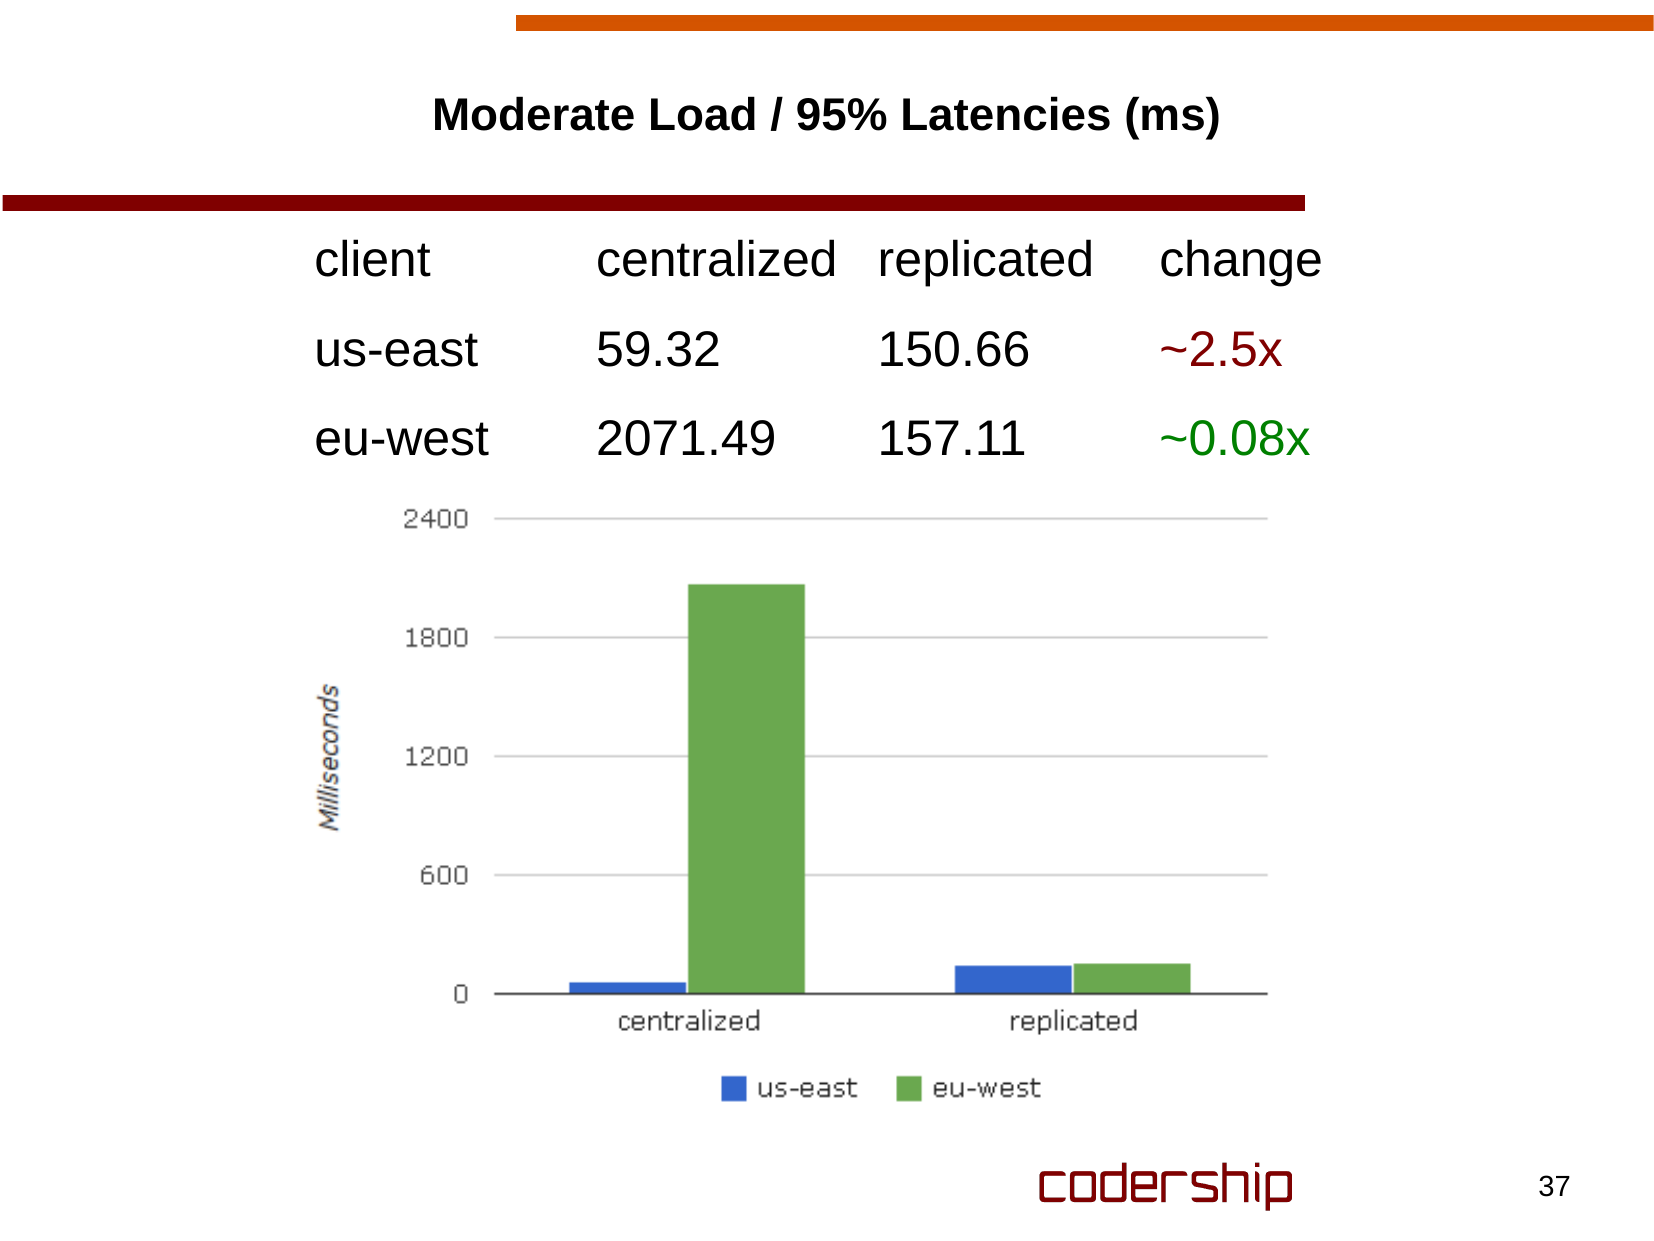

# Moderate Load / 95% Latencies (ms)
| client | centralized | replicated | change |
| --- | --- | --- | --- |
| us-east | 59.32 | 150.66 | ~2.5x |
| eu-west | 2071.49 | 157.11 | ~0.08x |
37